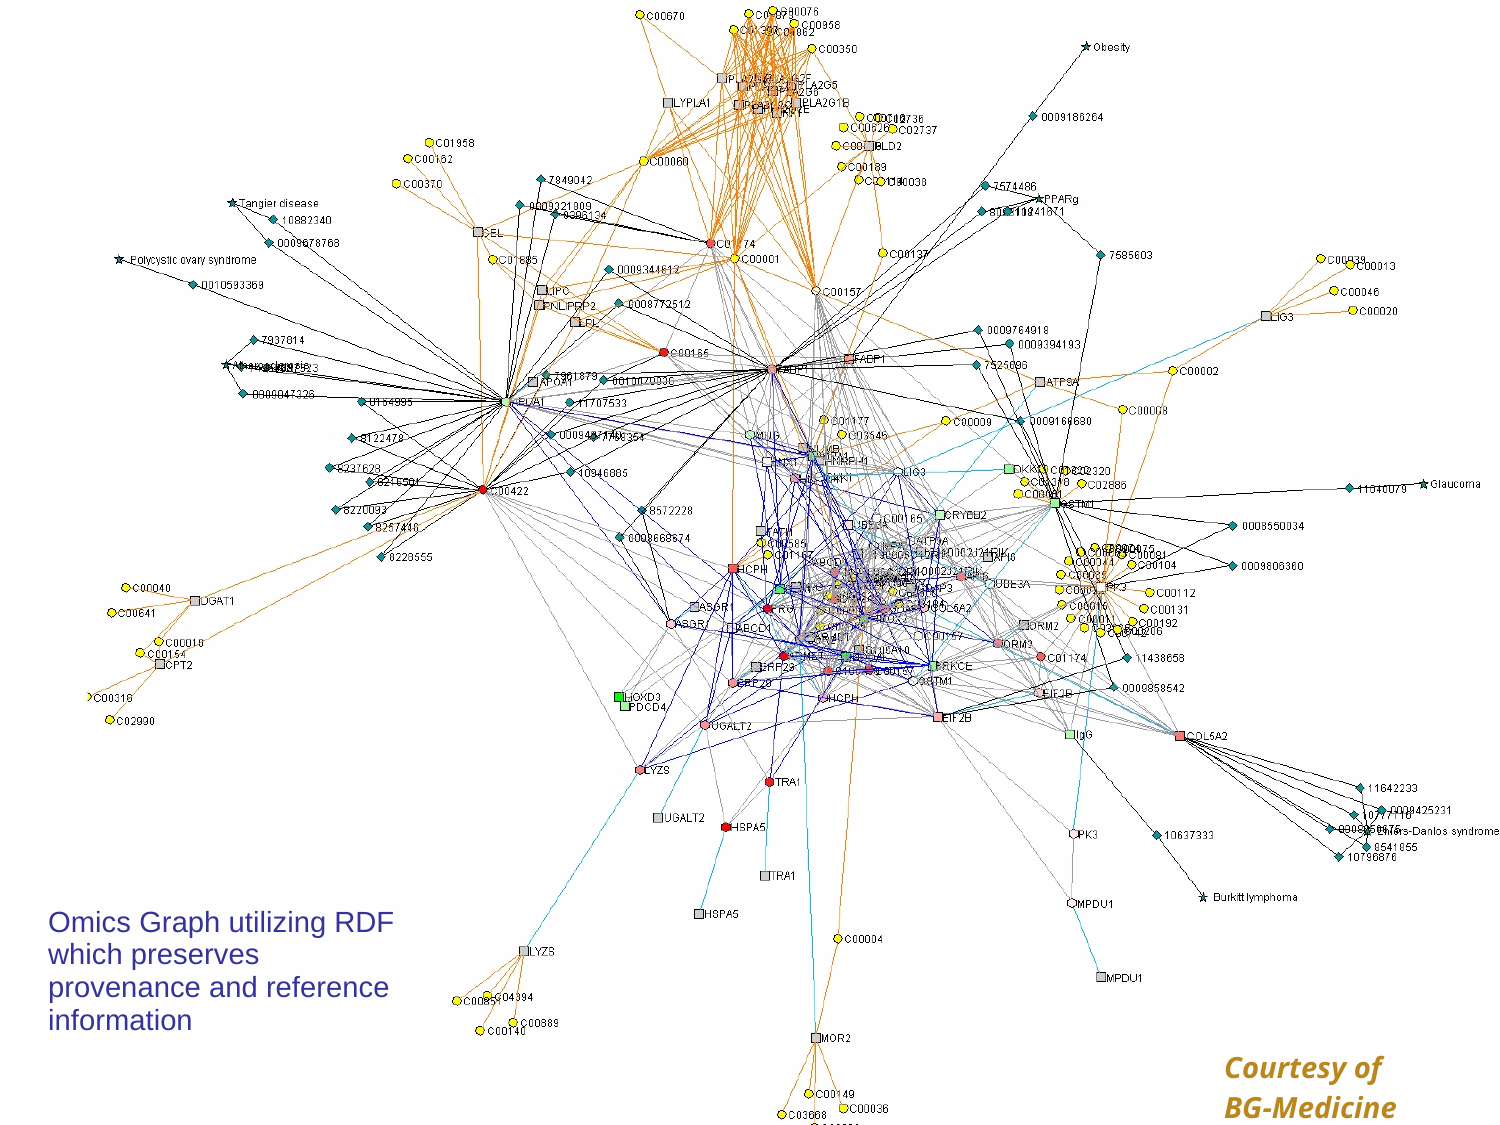

#
Omics Graph utilizing RDF which preserves provenance and reference information
Courtesy of
BG-Medicine